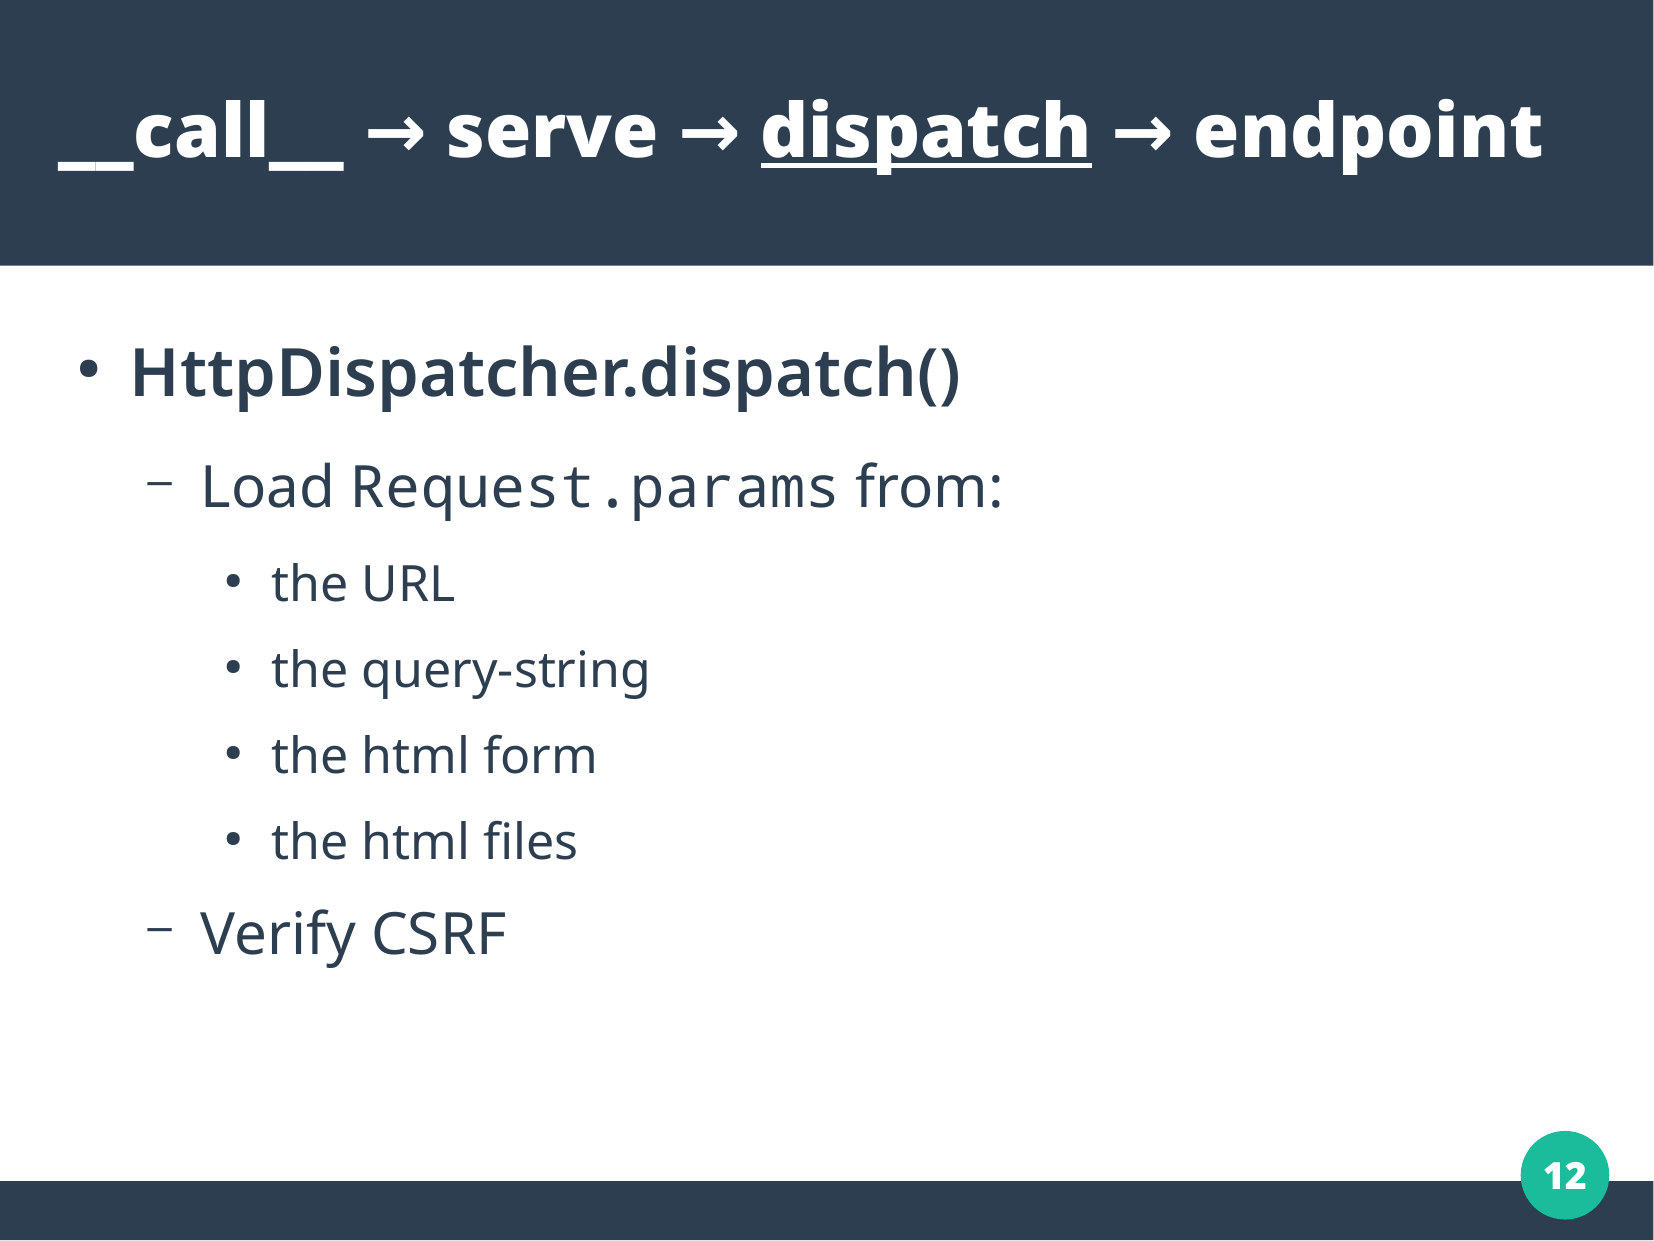

# __call__ → serve → dispatch → endpoint
HttpDispatcher.dispatch()
Load Request.params from:
the URL
the query-string
the html form
the html files
Verify CSRF
12